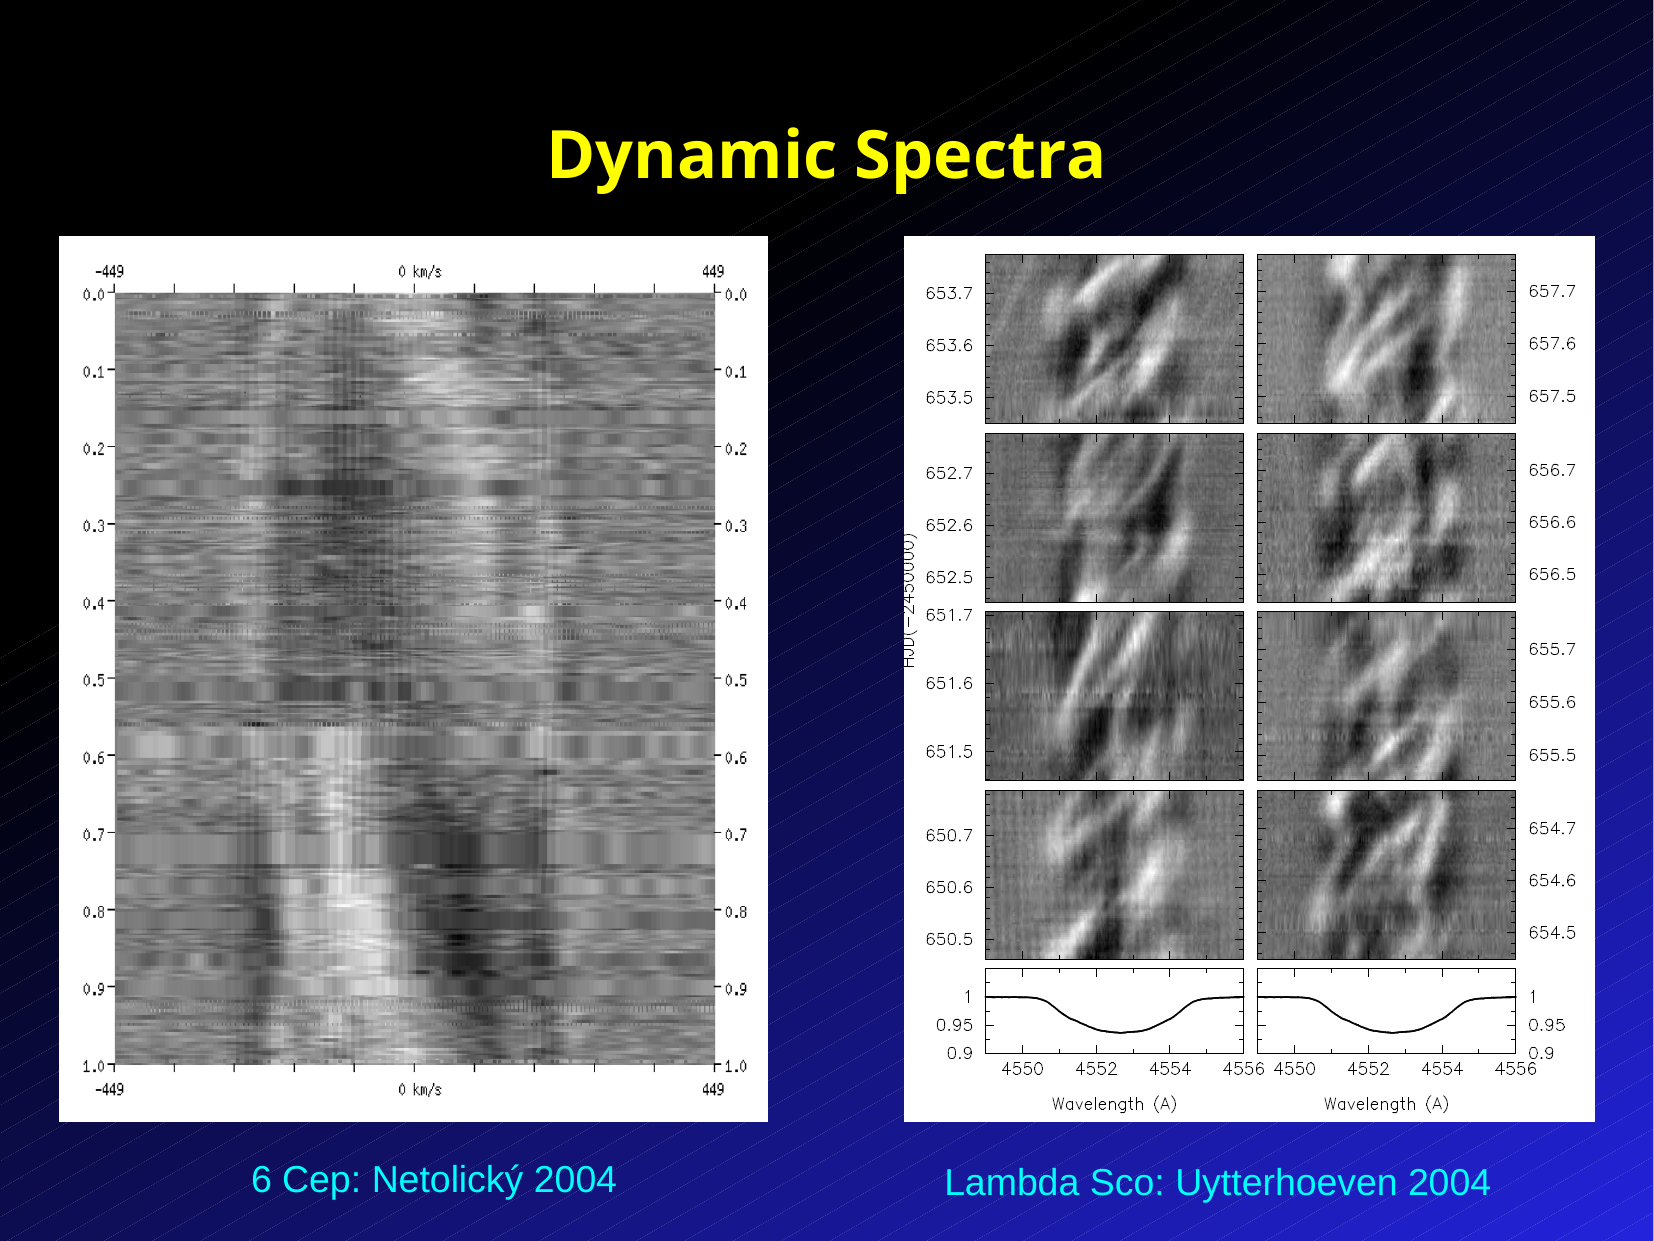

# Dynamic Spectra
6 Cep: Netolický 2004
Lambda Sco: Uytterhoeven 2004